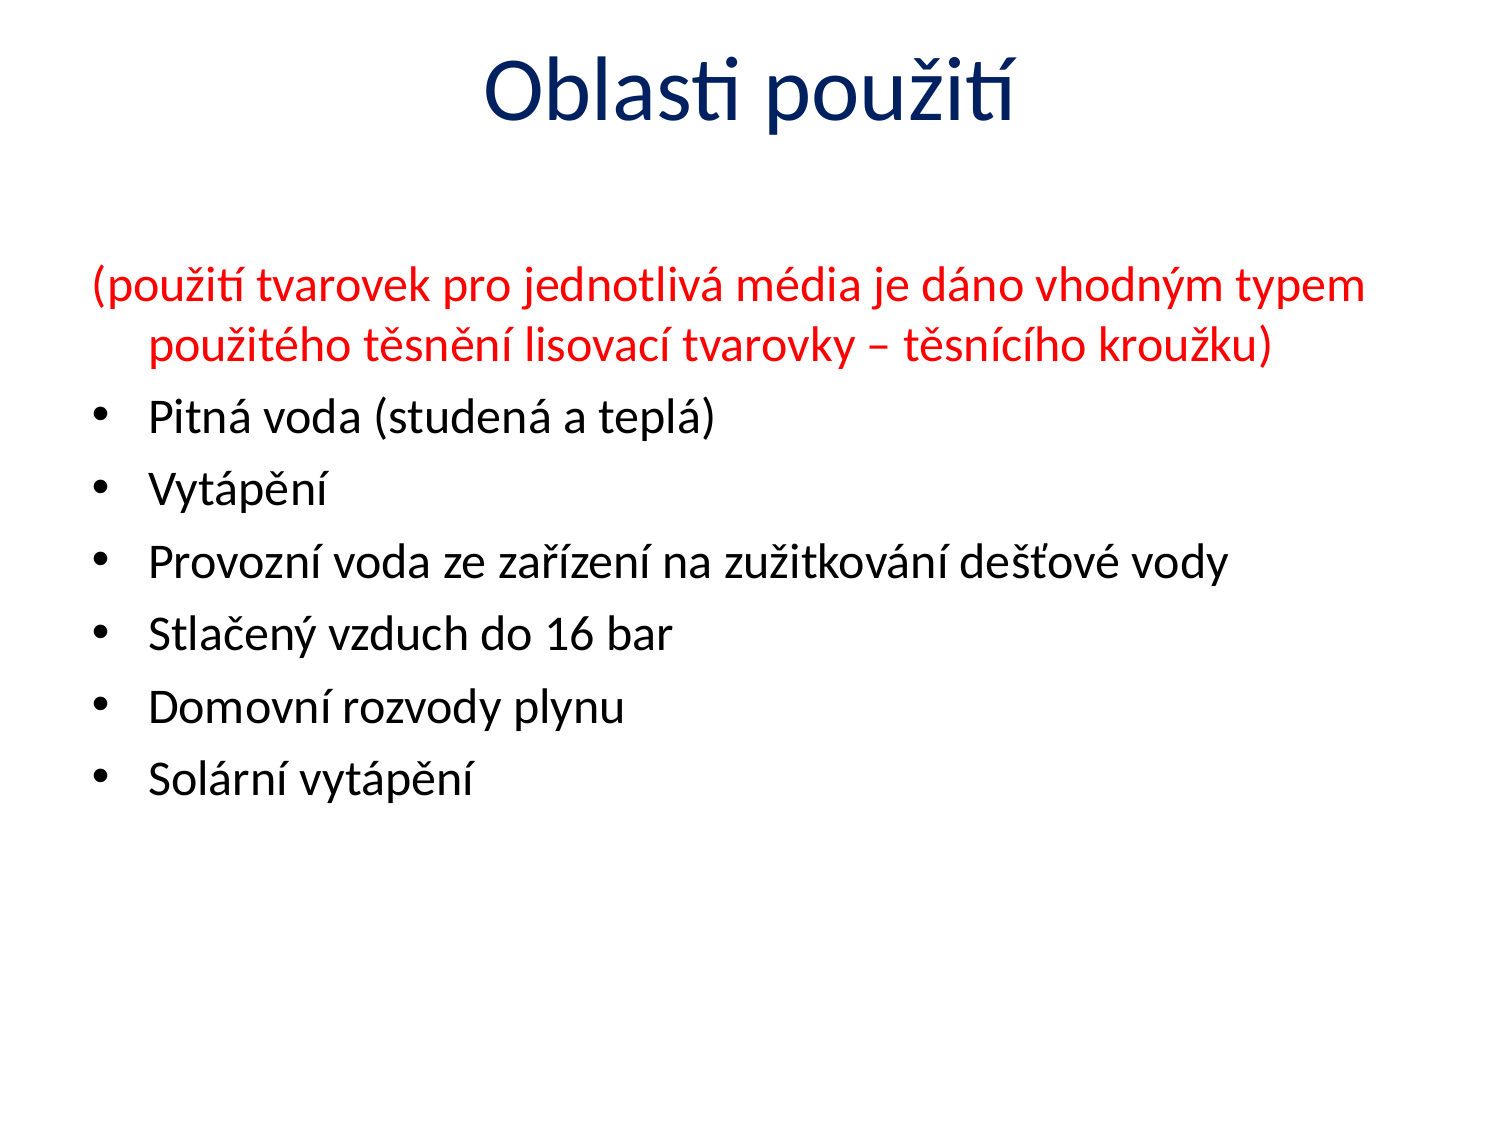

# Oblasti použití
(použití tvarovek pro jednotlivá média je dáno vhodným typem použitého těsnění lisovací tvarovky – těsnícího kroužku)
Pitná voda (studená a teplá)
Vytápění
Provozní voda ze zařízení na zužitkování dešťové vody
Stlačený vzduch do 16 bar
Domovní rozvody plynu
Solární vytápění